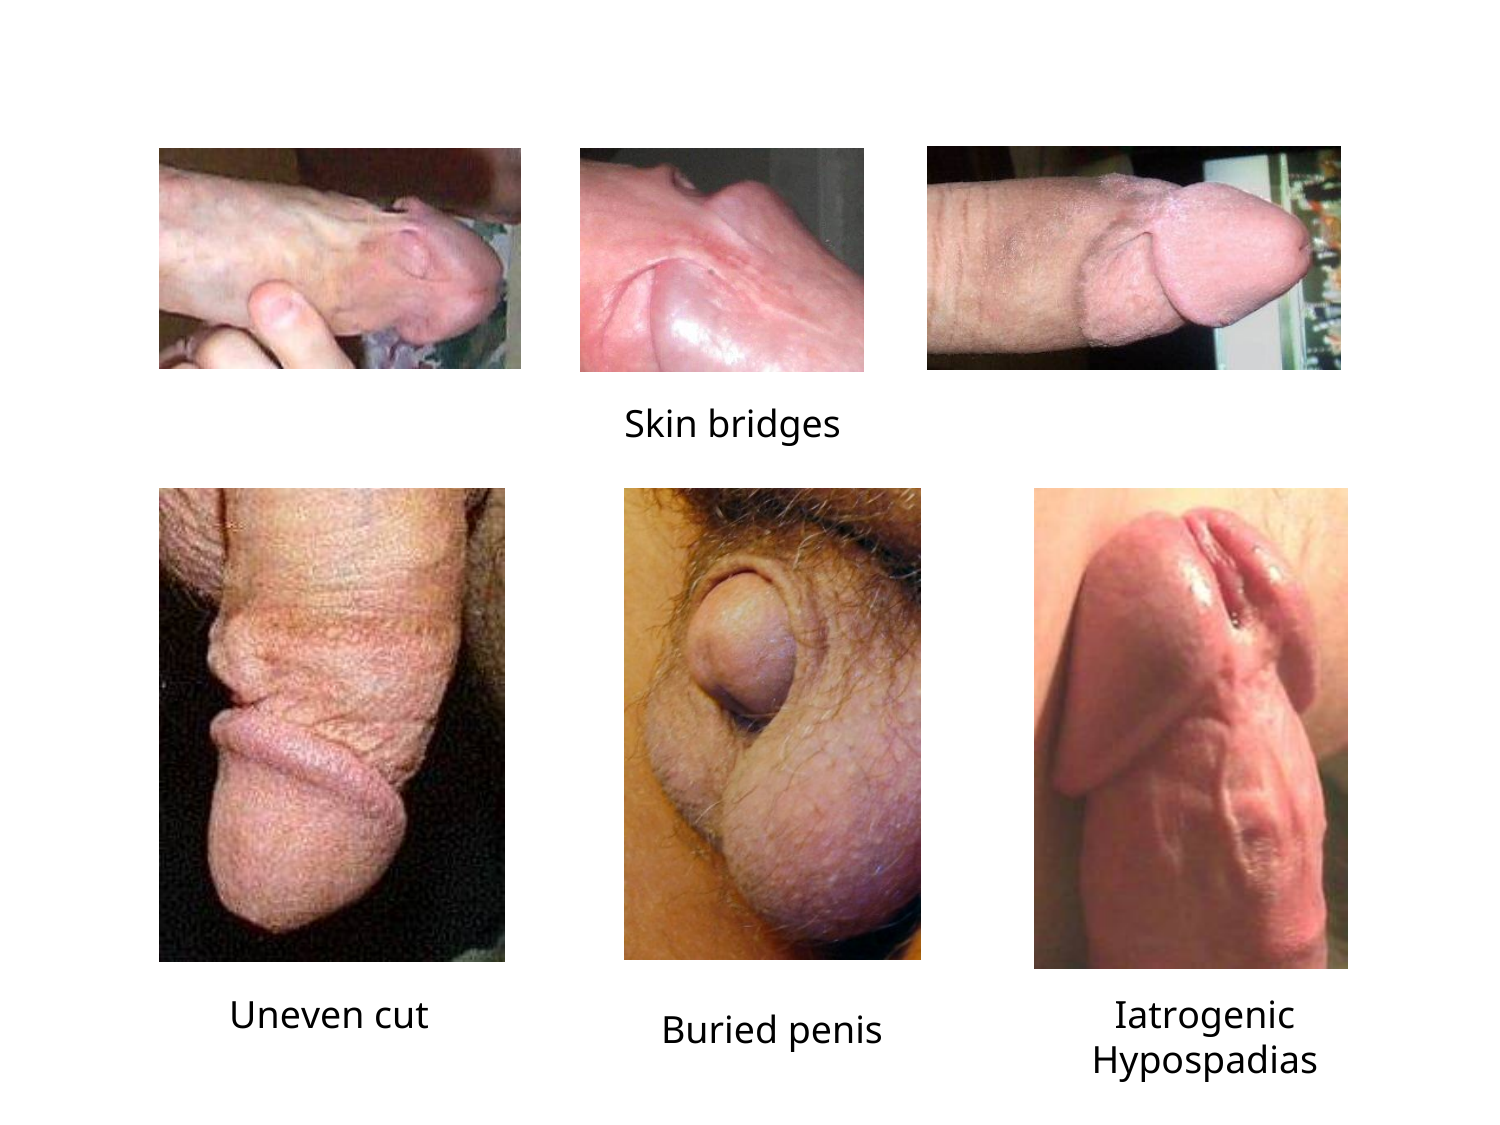

Skin bridges
Uneven cut
Iatrogenic Hypospadias
Buried penis